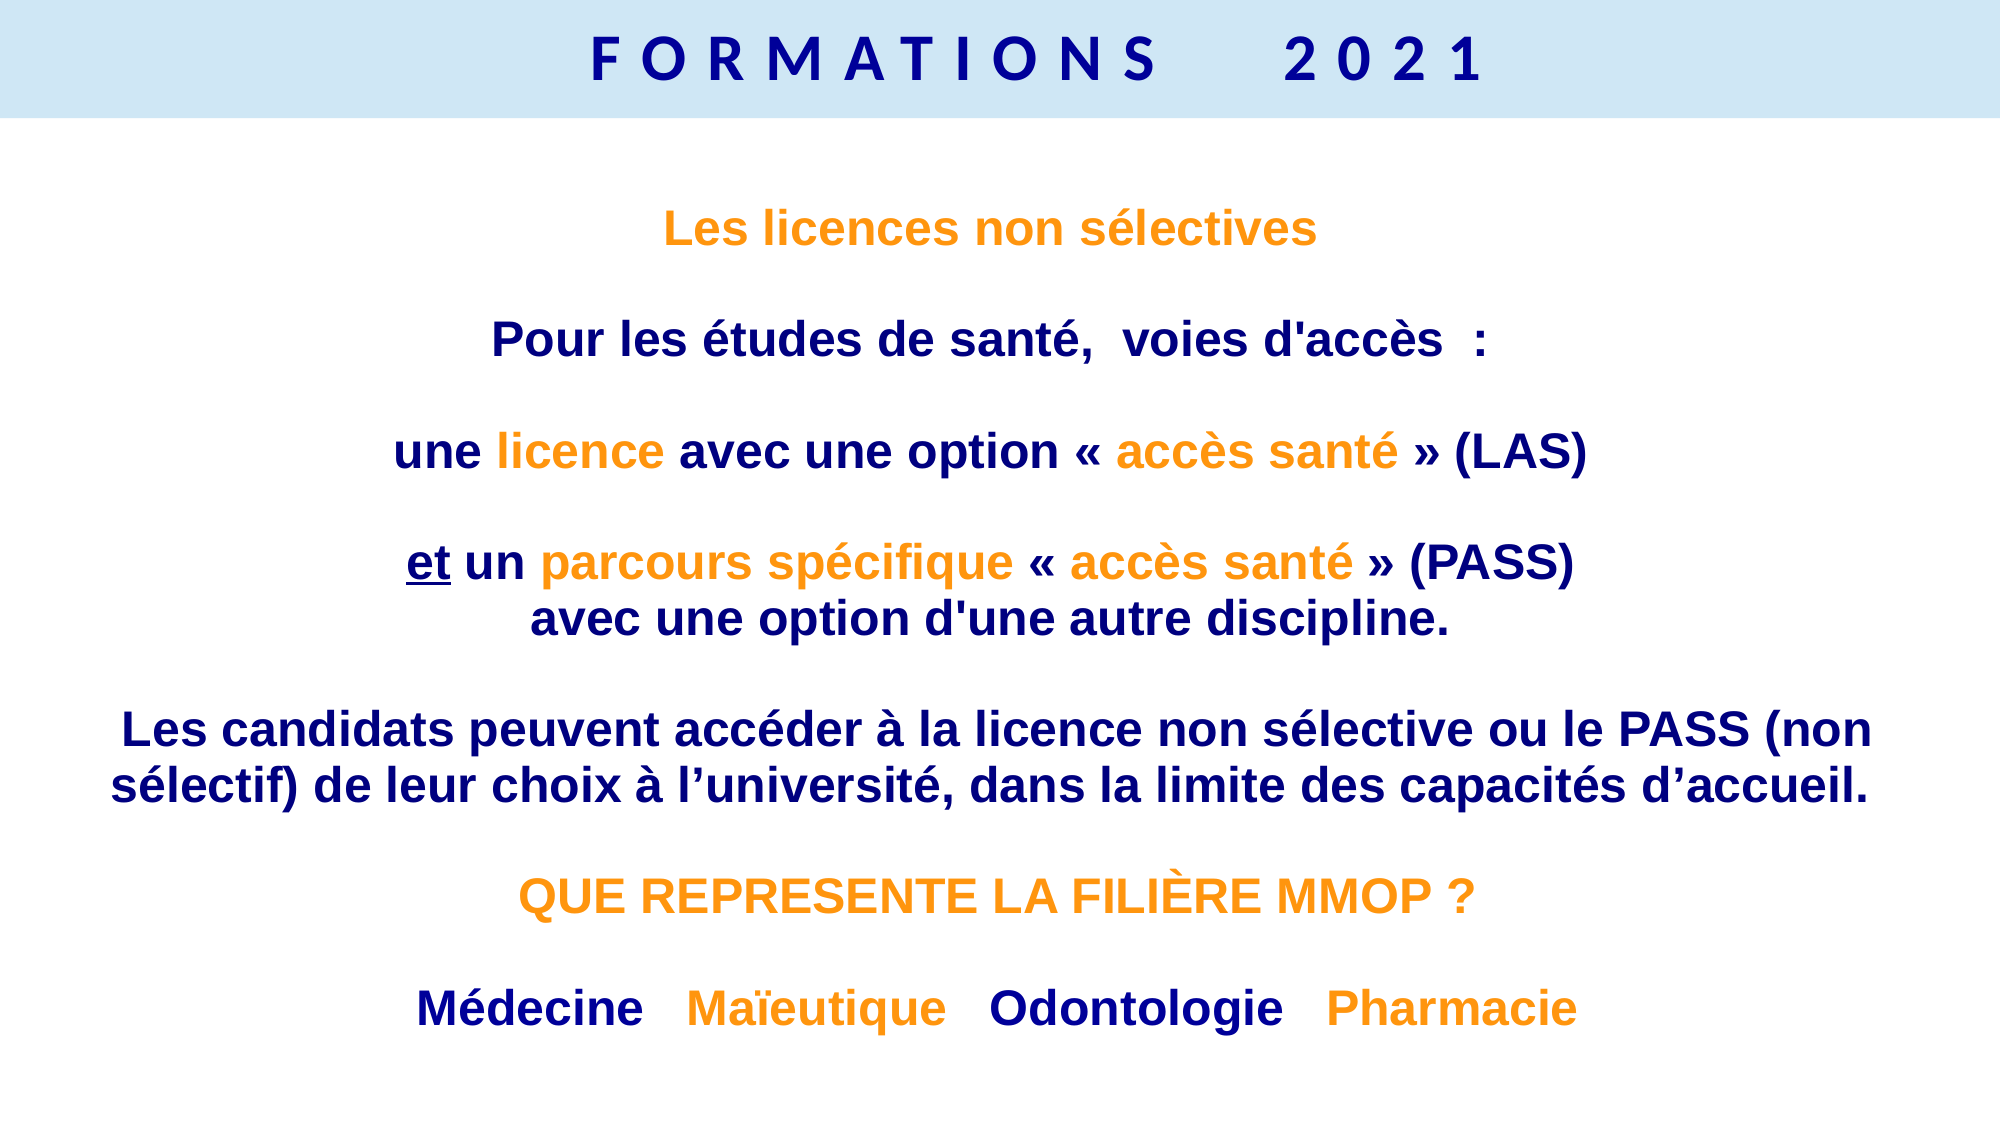

# FORMATIONS 2021
Les licences non sélectives
Pour les études de santé, voies d'accès  :
une licence avec une option « accès santé » (LAS)
et un parcours spécifique « accès santé » (PASS)
avec une option d'une autre discipline.
Les candidats peuvent accéder à la licence non sélective ou le PASS (non sélectif) de leur choix à l’université, dans la limite des capacités d’accueil. 
QUE REPRESENTE LA FILIÈRE MMOP ?
Médecine Maïeutique Odontologie Pharmacie